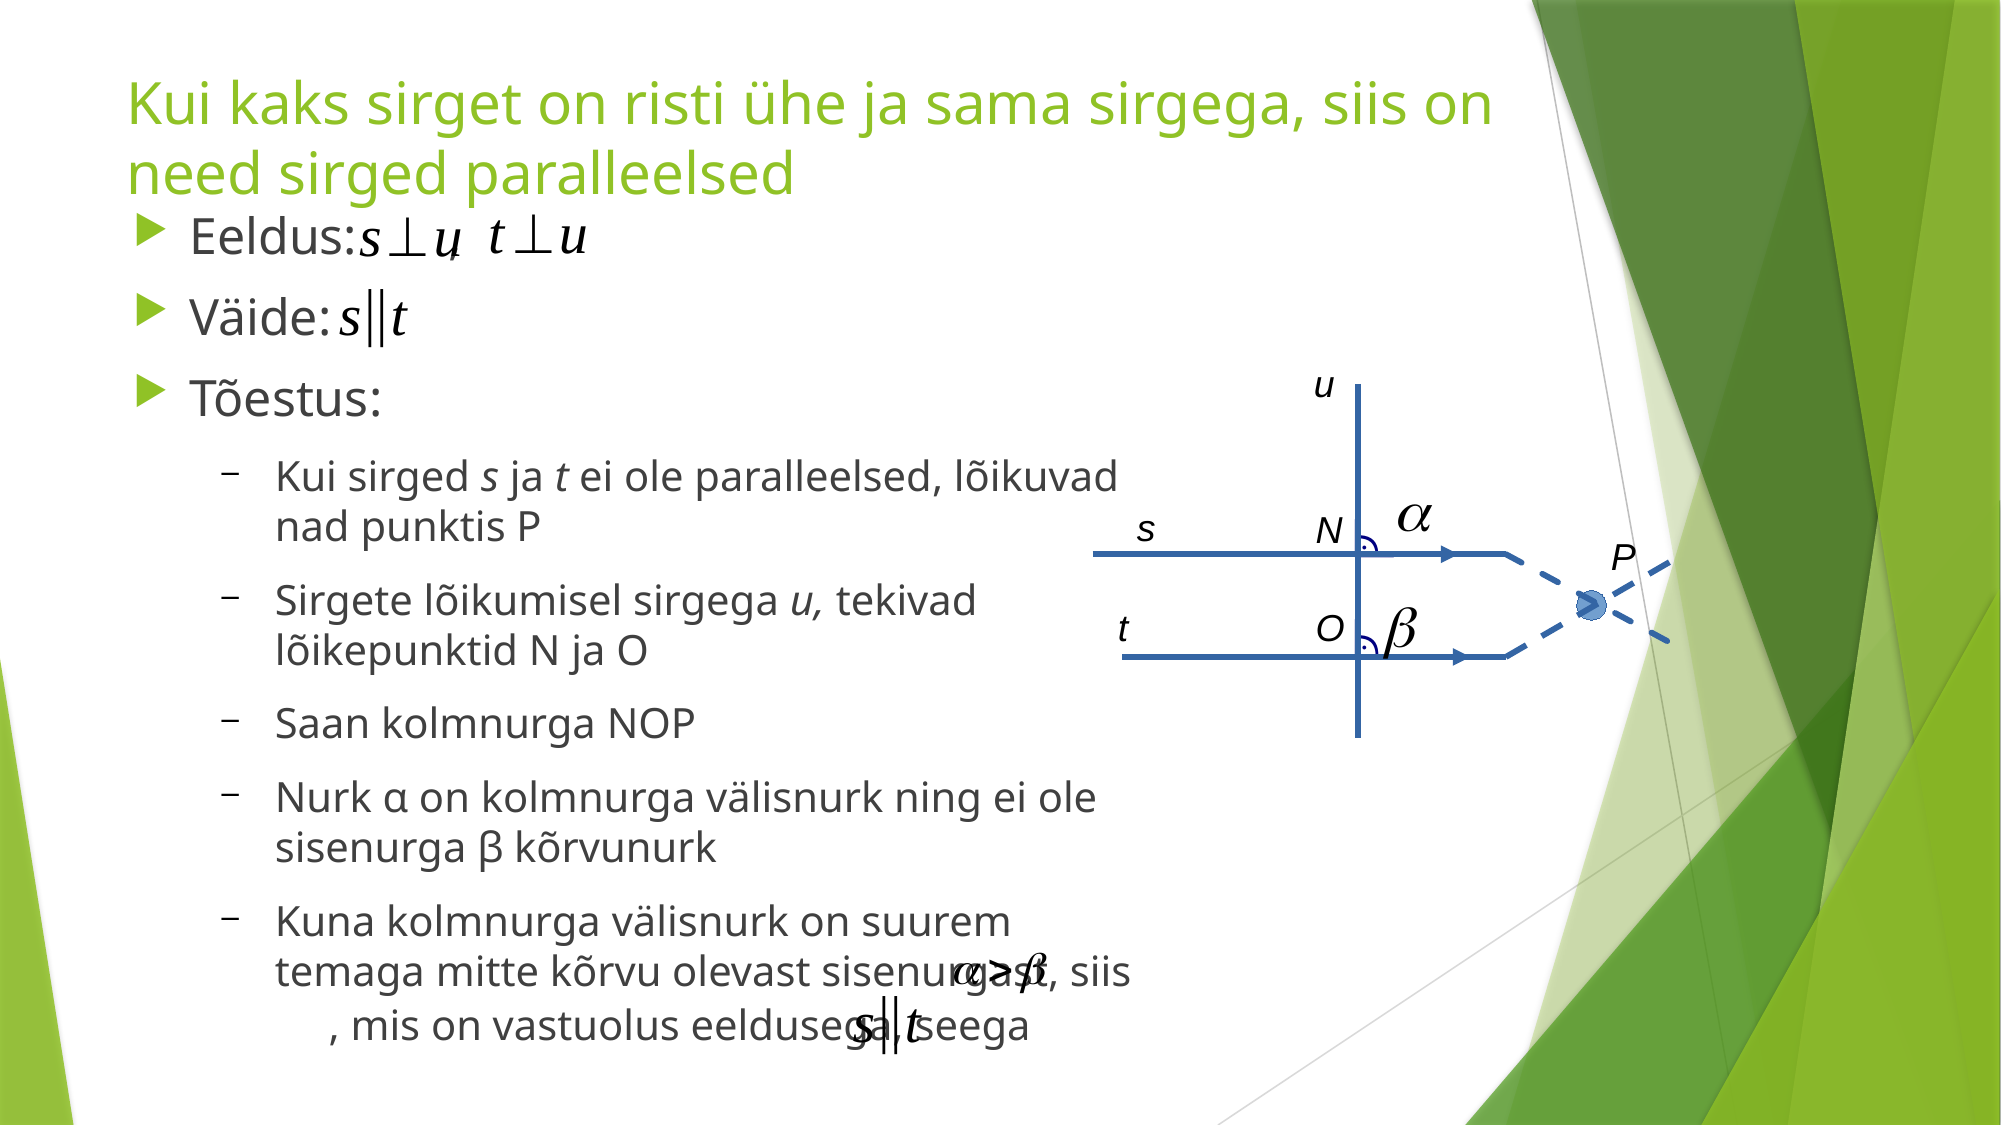

# Kui kaks sirget on risti ühe ja sama sirgega, siis on need sirged paralleelsed
Eeldus: ,
Väide:
Tõestus:
Kui sirged s ja t ei ole paralleelsed, lõikuvad nad punktis P
Sirgete lõikumisel sirgega u, tekivad lõikepunktid N ja O
Saan kolmnurga NOP
Nurk α on kolmnurga välisnurk ning ei ole sisenurga β kõrvunurk
Kuna kolmnurga välisnurk on suurem temaga mitte kõrvu olevast sisenurgast, siis , mis on vastuolus eeldusega, seega
u
s
N
P
t
O